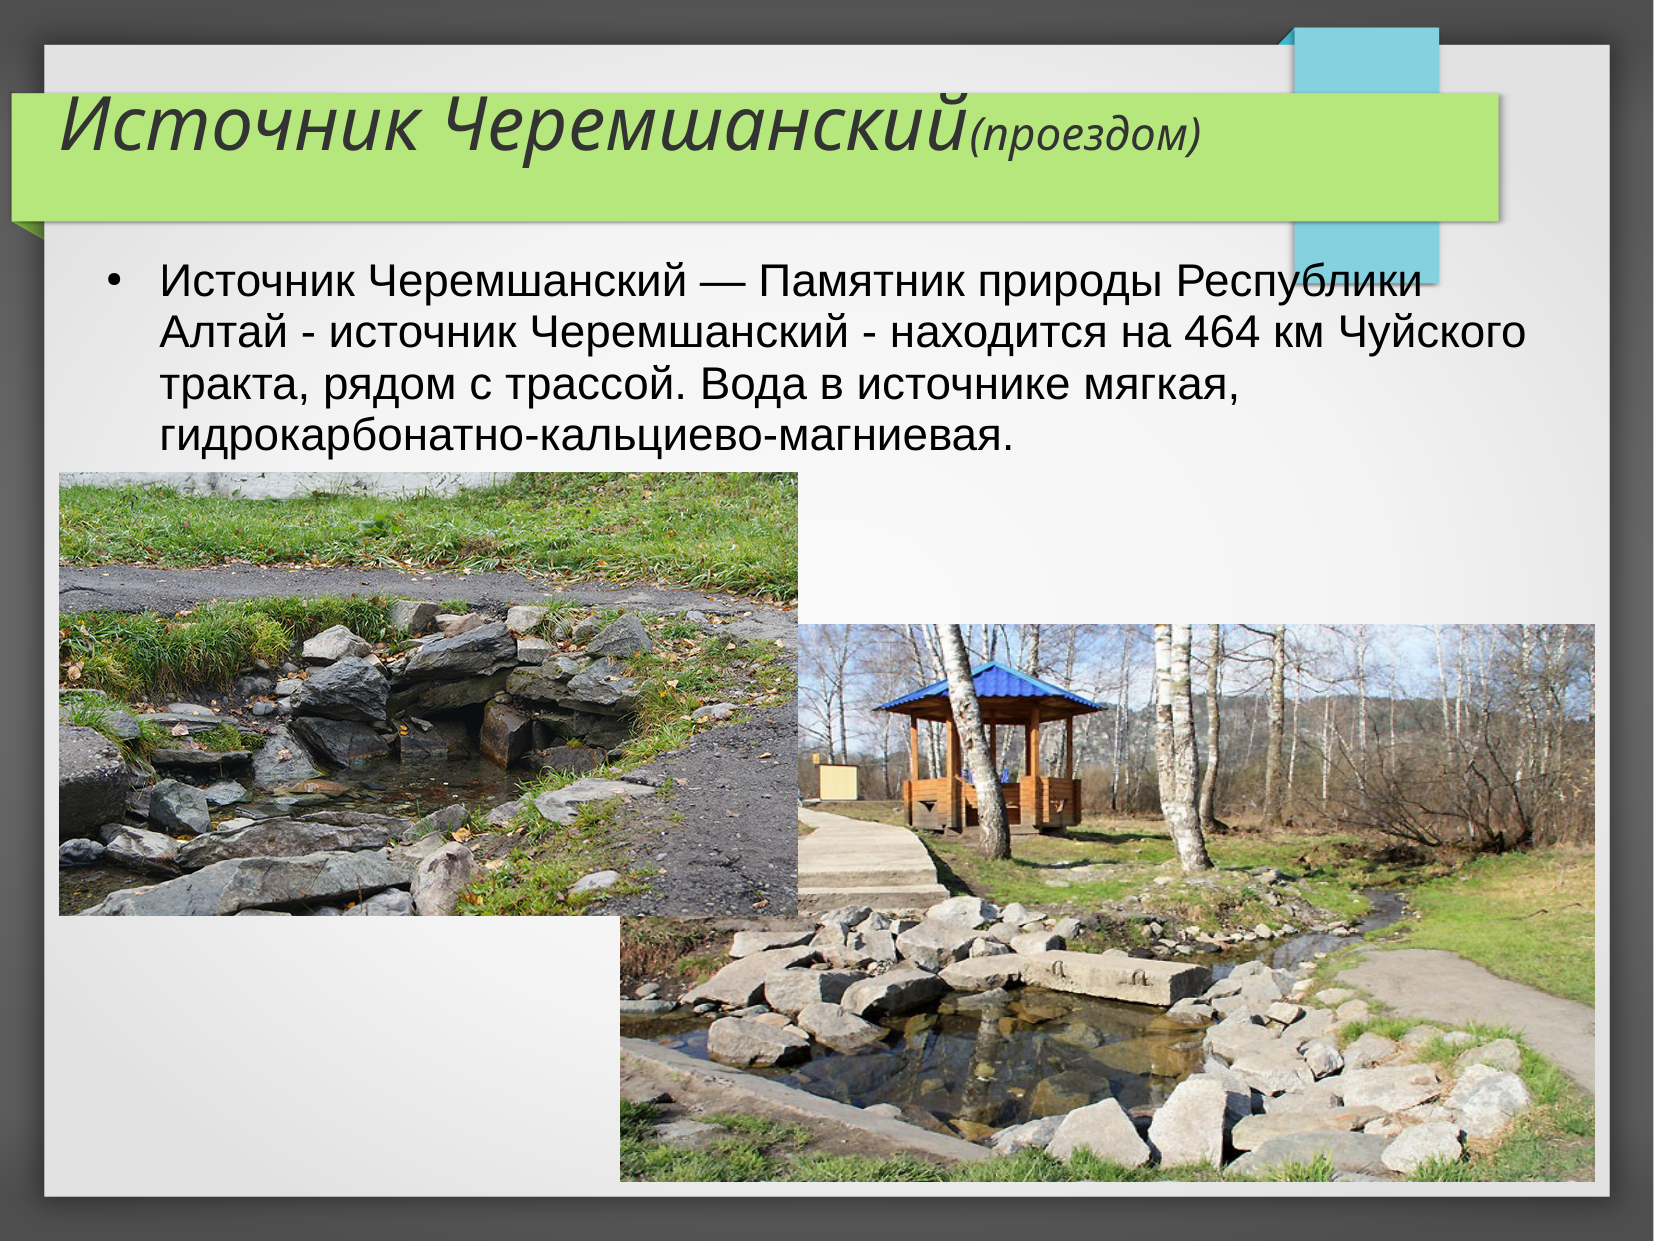

# Источник Черемшанский(проездом)
Источник Черемшанский — Памятник природы Республики Алтай - источник Черемшанский - находится на 464 км Чуйского тракта, рядом с трассой. Вода в источнике мягкая, гидрокарбонатно-кальциево-магниевая.